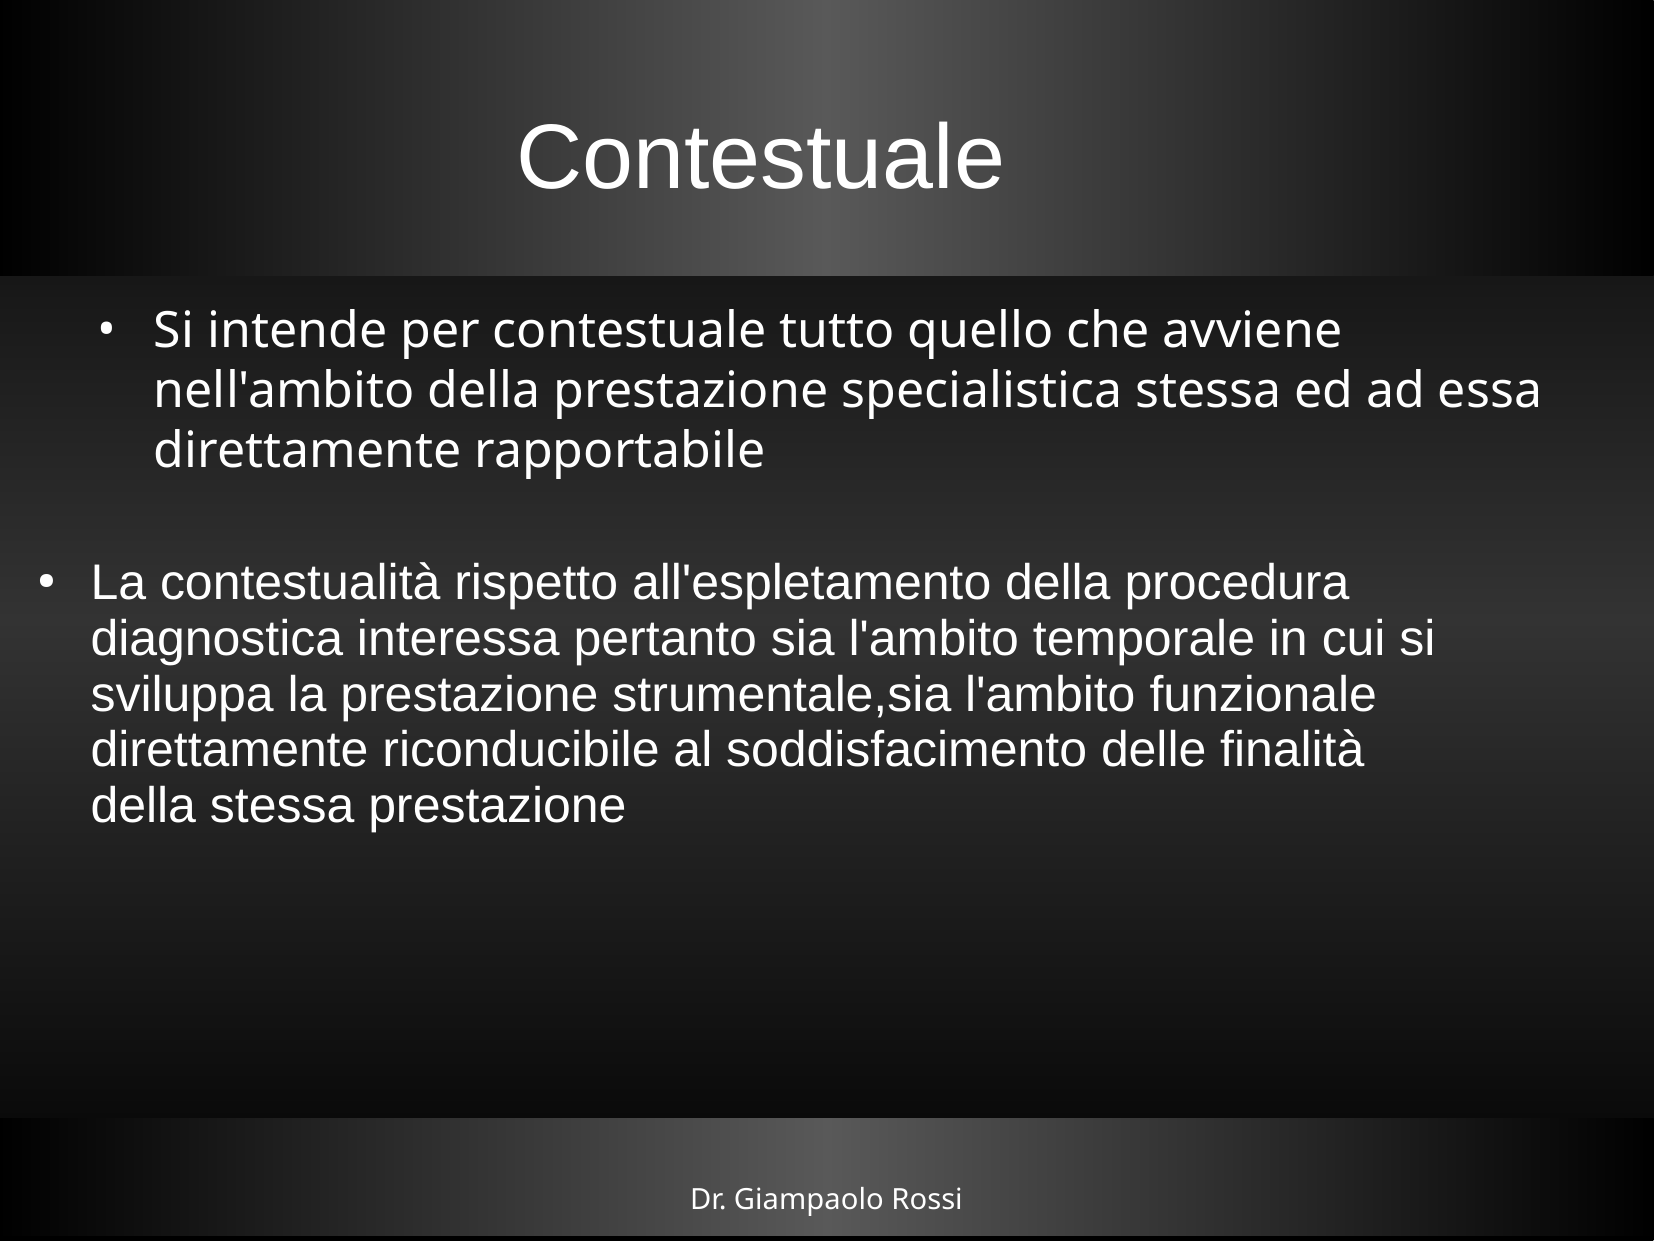

#
Contestuale
Si intende per contestuale tutto quello che avviene nell'ambito della prestazione specialistica stessa ed ad essa direttamente rapportabile
La contestualità rispetto all'espletamento della procedura diagnostica interessa pertanto sia l'ambito temporale in cui si sviluppa la prestazione strumentale,sia l'ambito funzionale direttamente riconducibile al soddisfacimento delle finalità della stessa prestazione